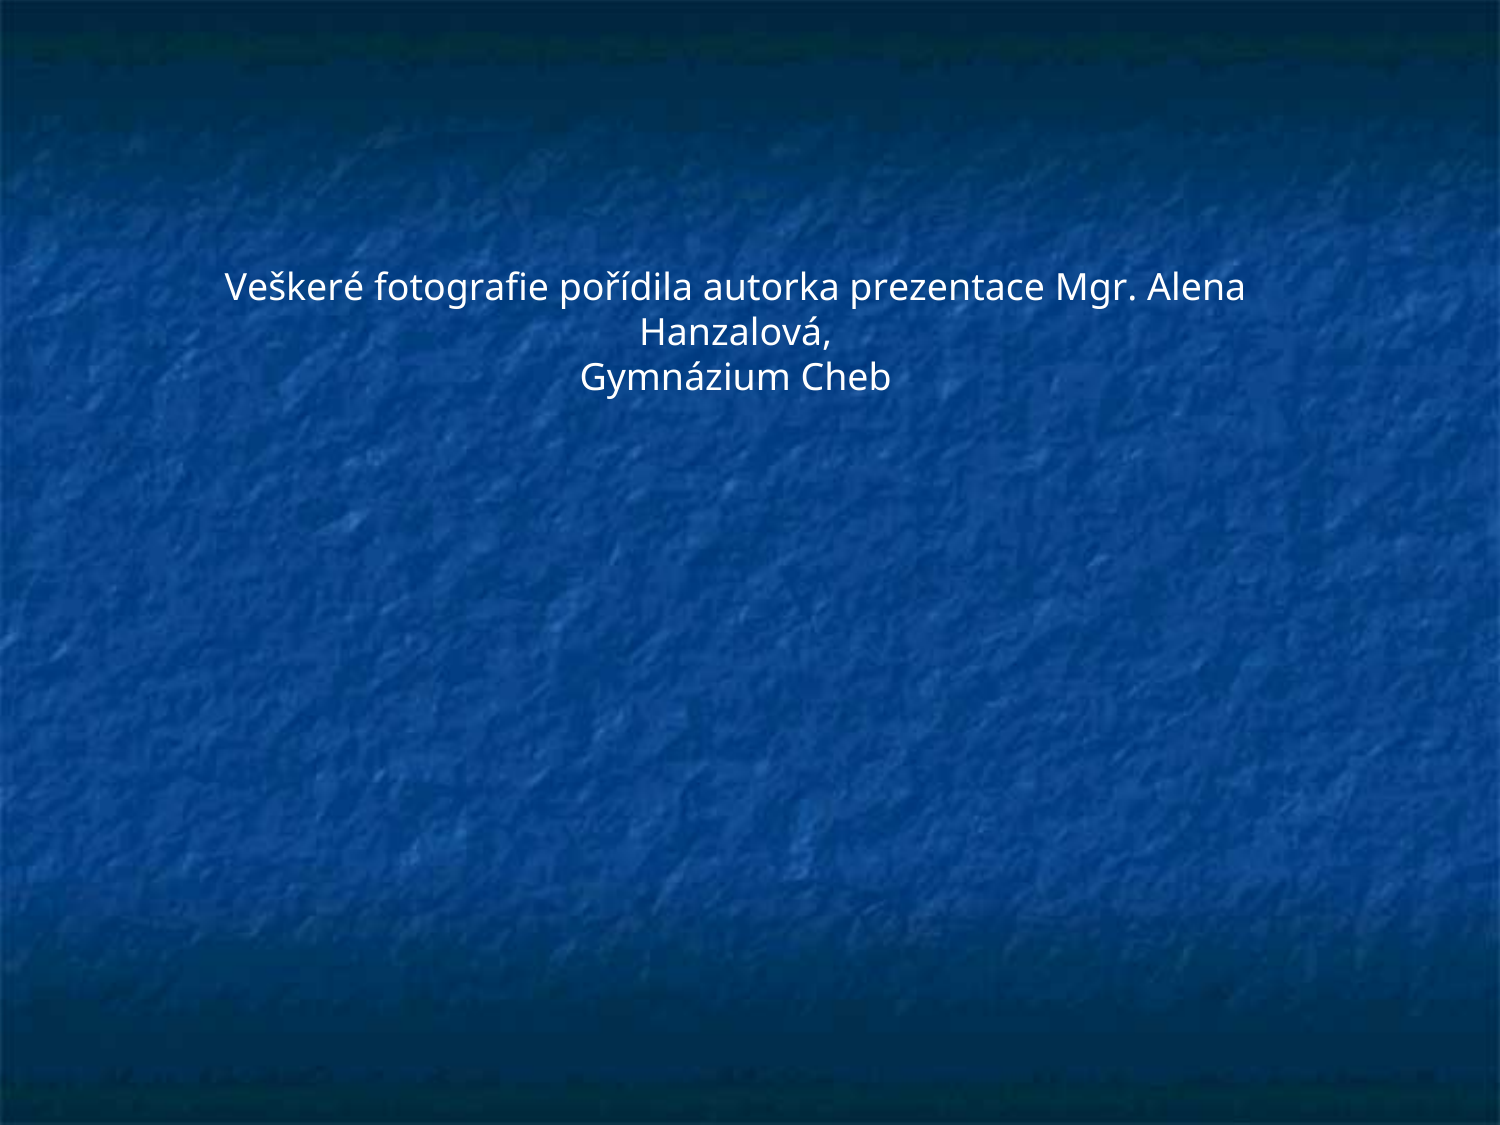

Veškeré fotografie pořídila autorka prezentace Mgr. Alena Hanzalová,
Gymnázium Cheb